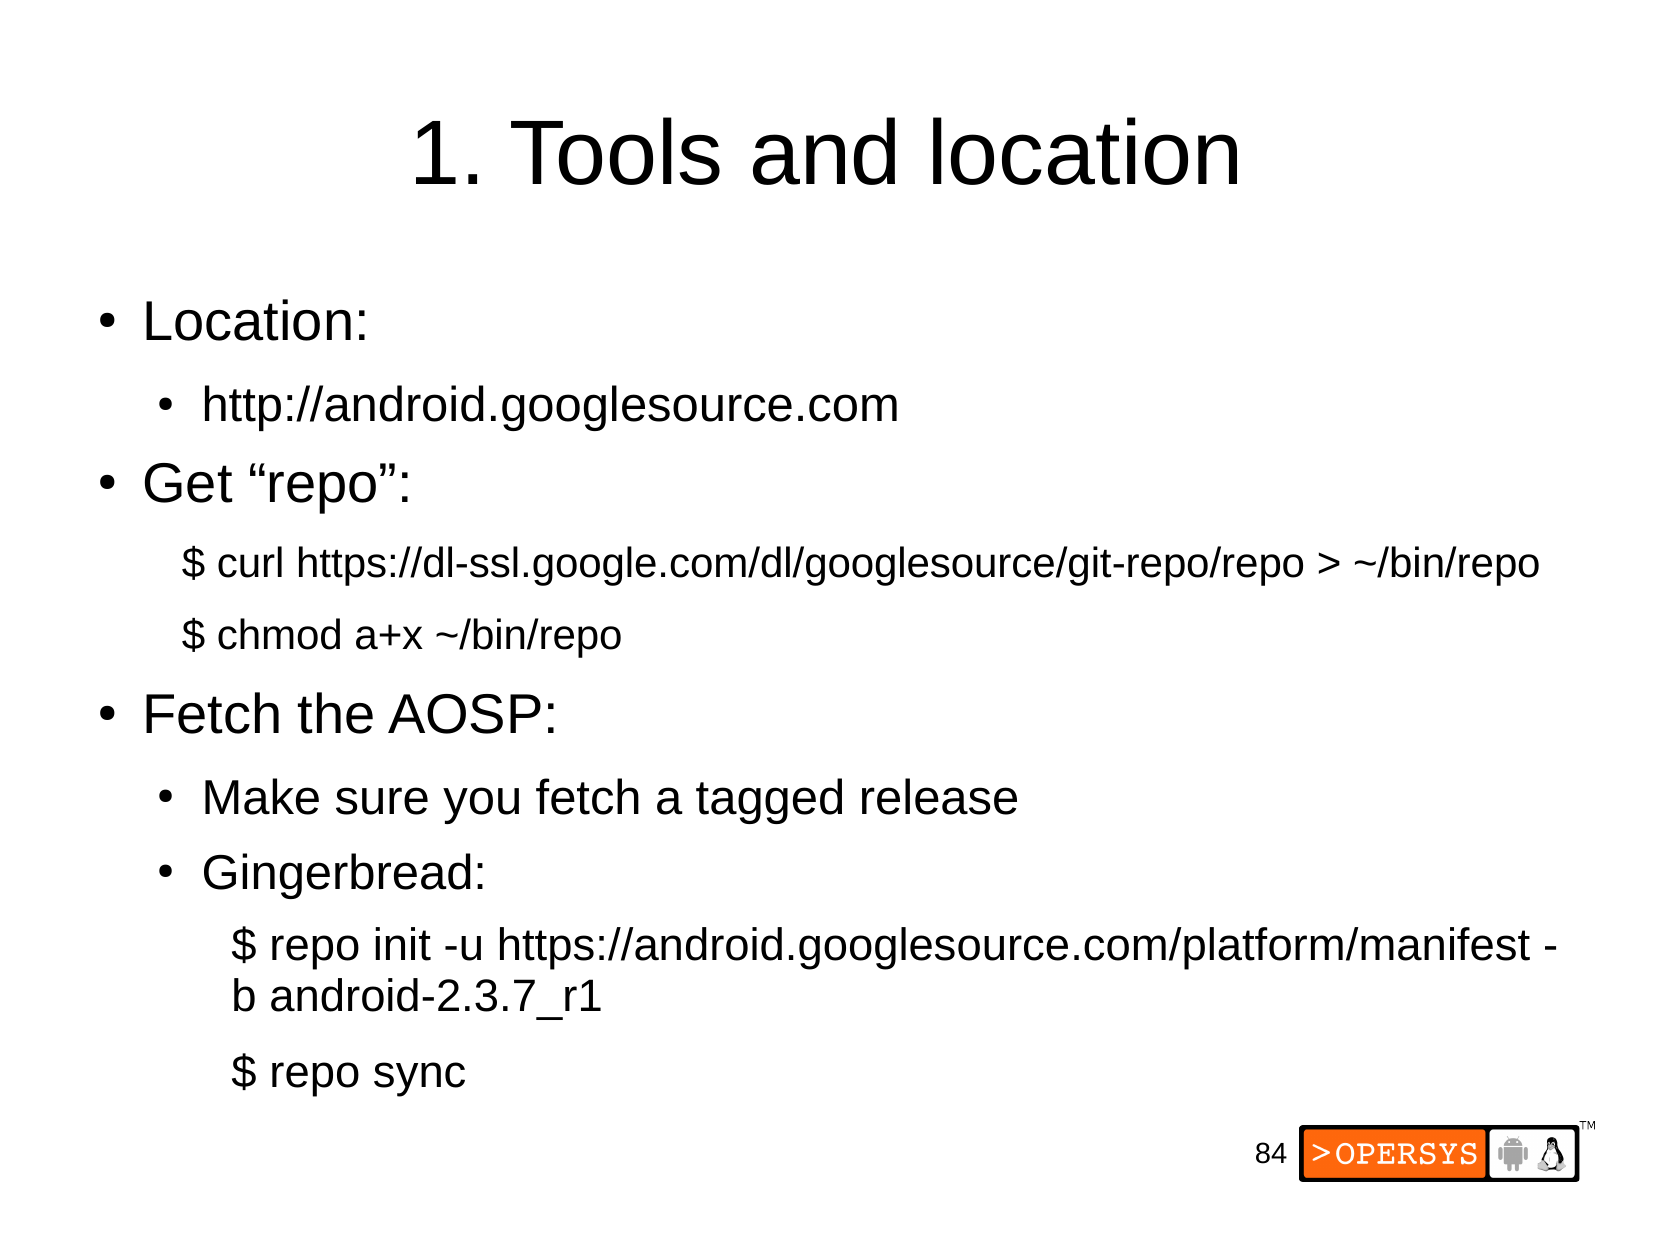

# 1. Tools and location
Location:
http://android.googlesource.com
Get “repo”:
$ curl https://dl-ssl.google.com/dl/googlesource/git-repo/repo > ~/bin/repo
$ chmod a+x ~/bin/repo
Fetch the AOSP:
Make sure you fetch a tagged release
Gingerbread:
$ repo init -u https://android.googlesource.com/platform/manifest -b android-2.3.7_r1
$ repo sync